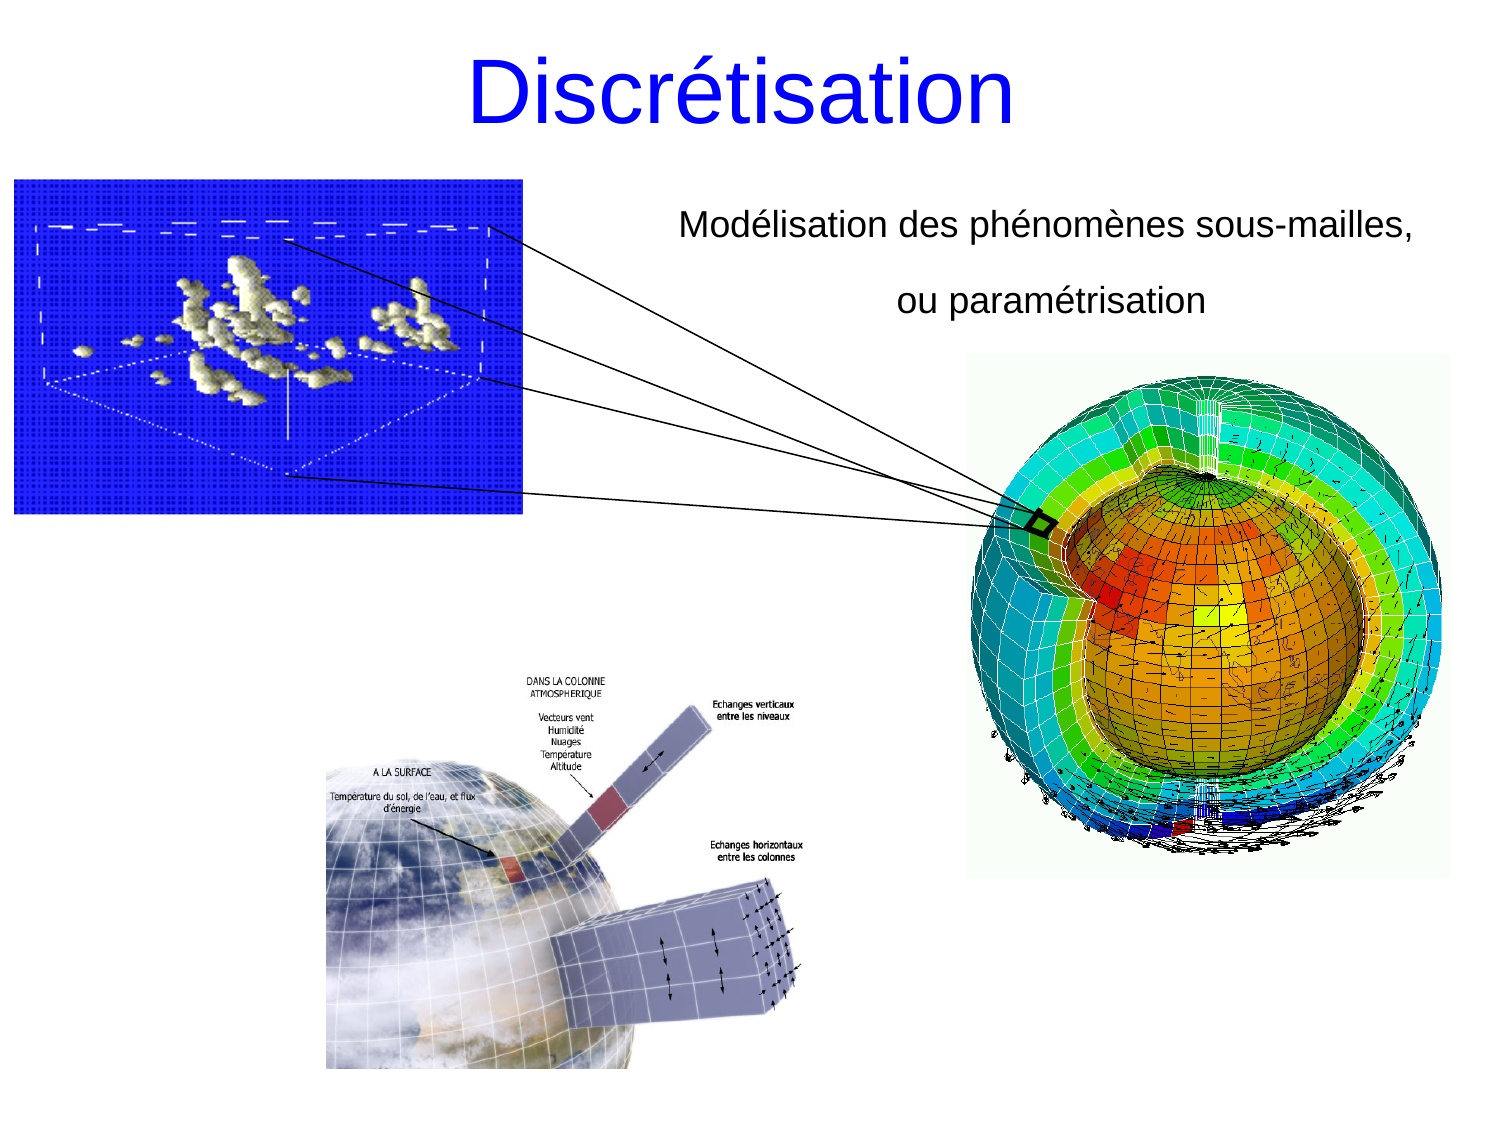

Discrétisation
Modélisation des phénomènes sous-mailles,
ou paramétrisation